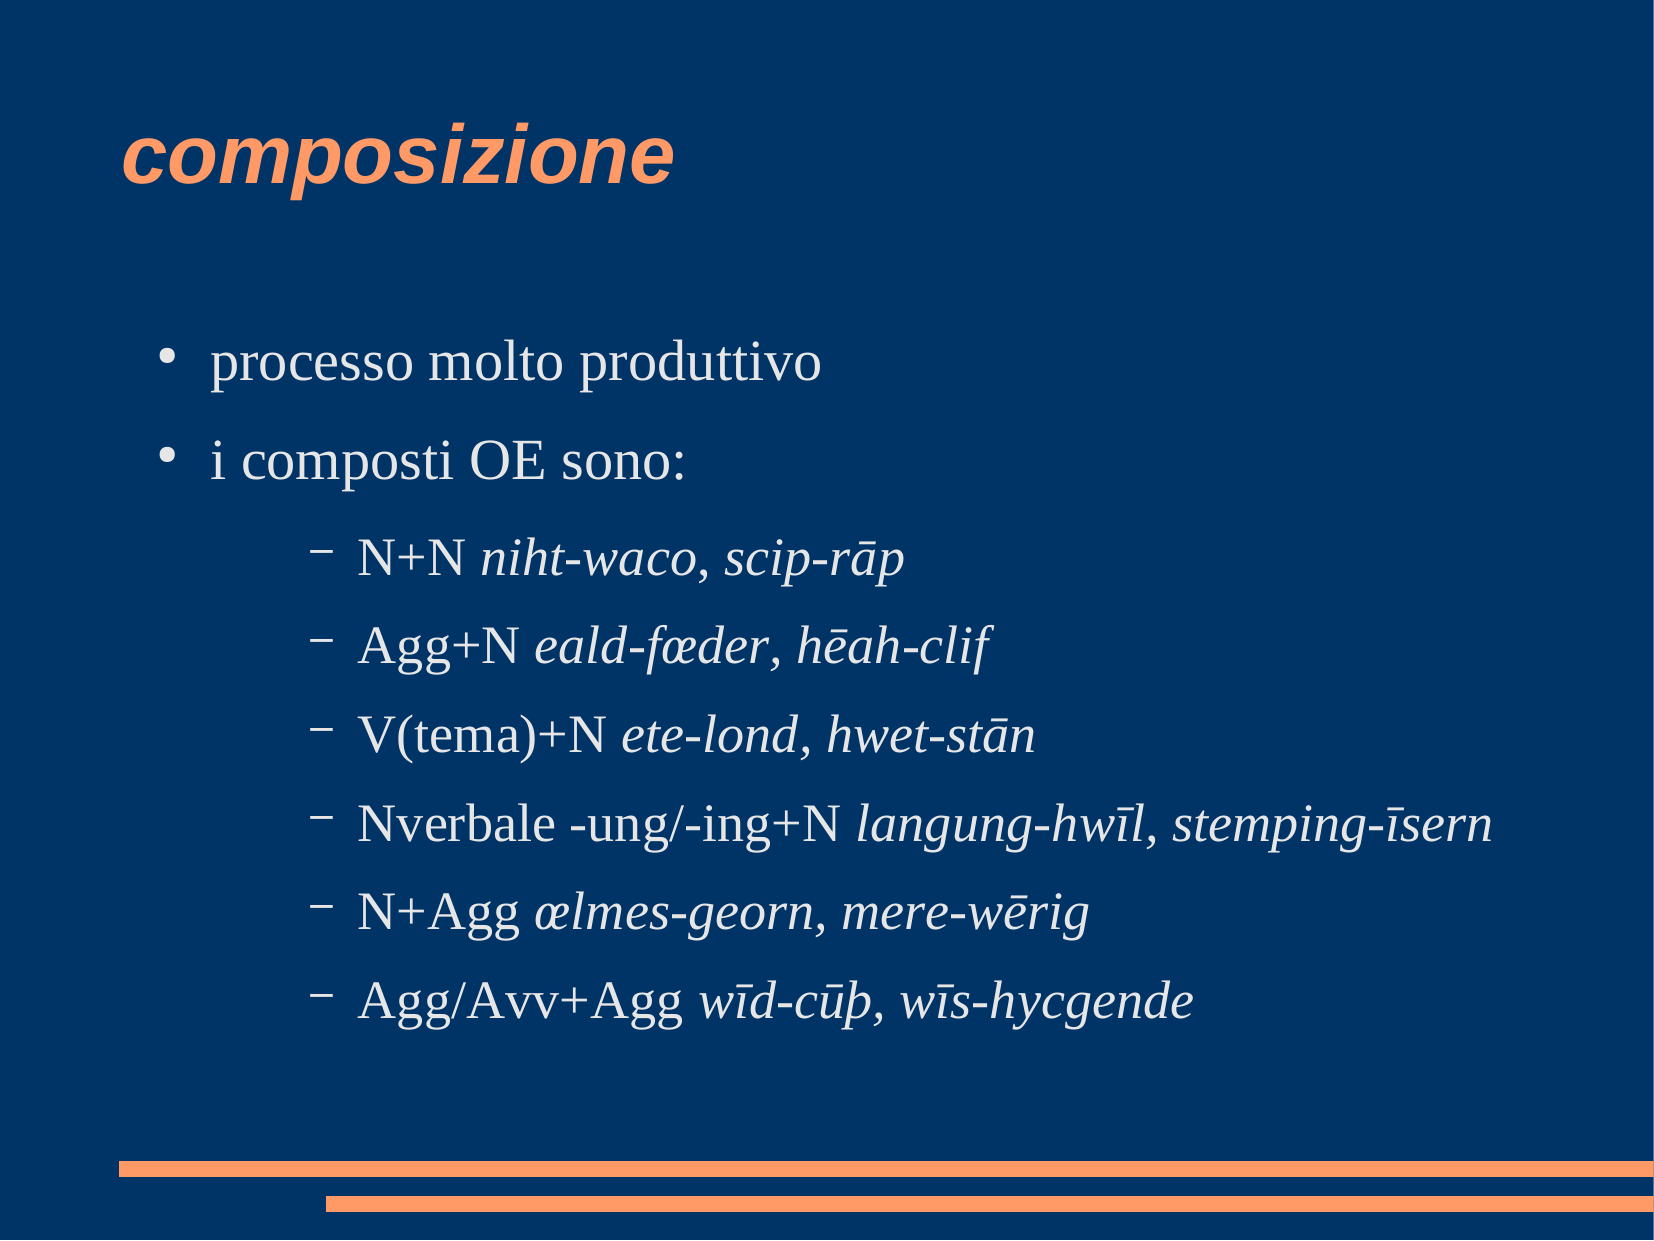

# composizione
processo molto produttivo
i composti OE sono:
N+N niht-waco, scip-rāp
Agg+N eald-fœder, hēah-clif
V(tema)+N ete-lond, hwet-stān
Nverbale -ung/-ing+N langung-hwīl, stemping-īsern
N+Agg œlmes-georn, mere-wērig
Agg/Avv+Agg wīd-cūþ, wīs-hycgende